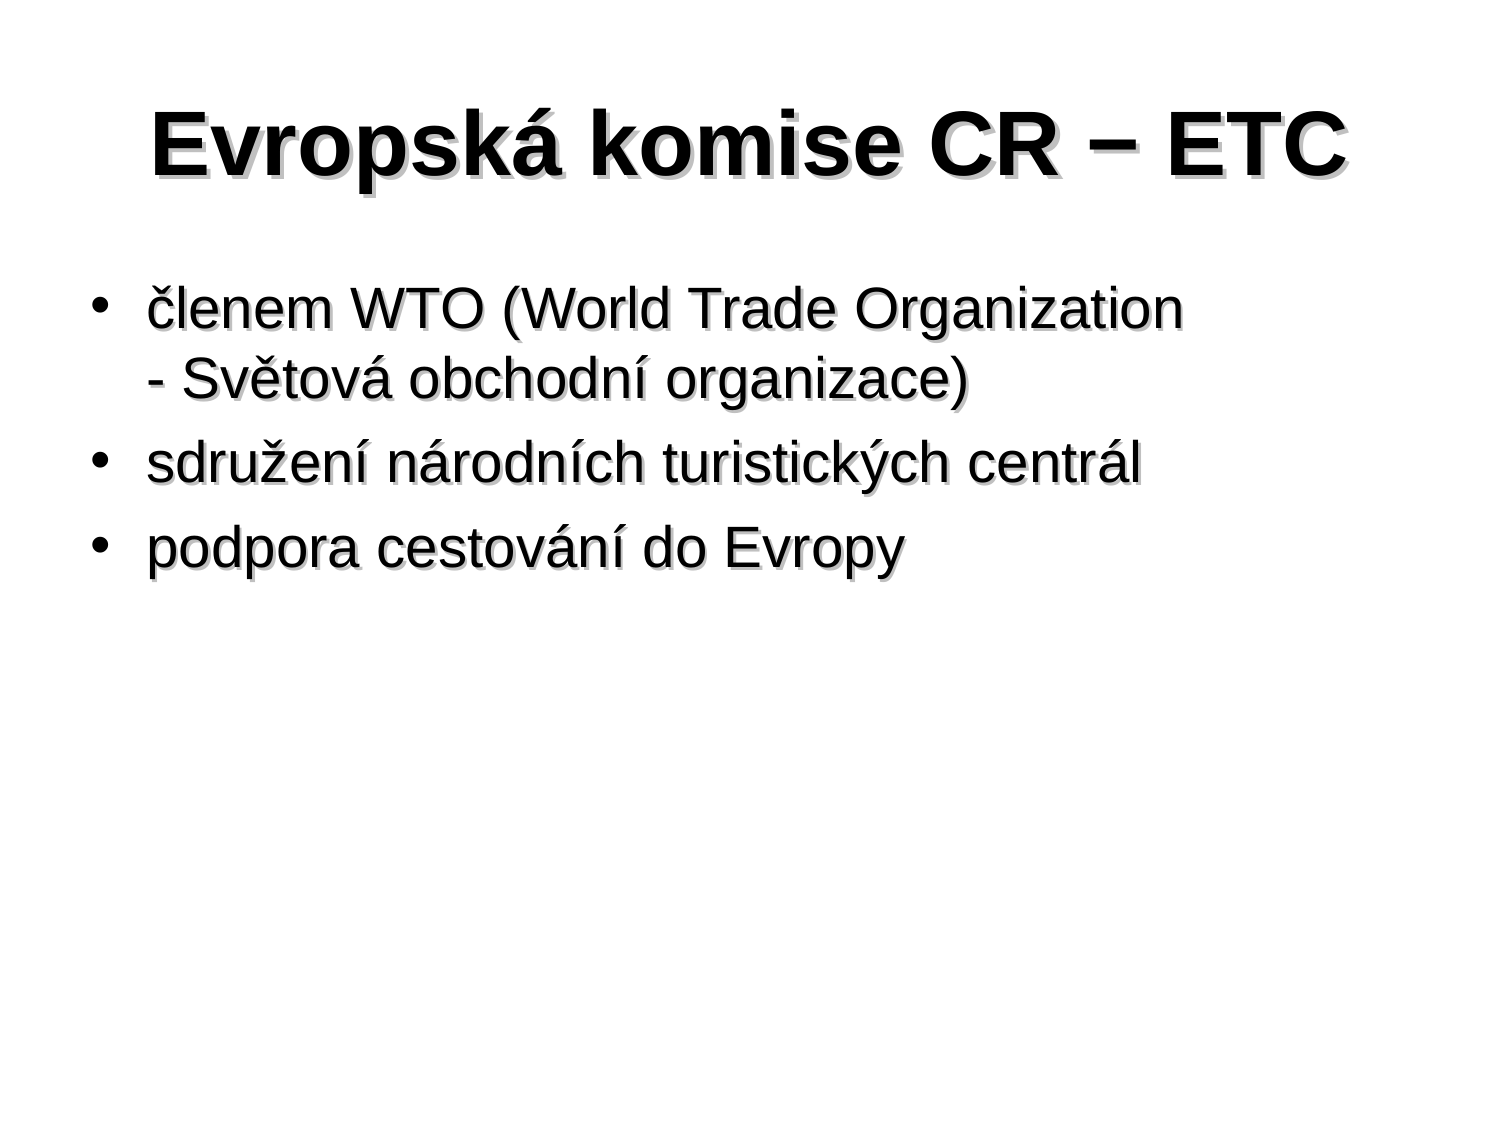

# Evropská komise CR − ETC
členem WTO (World Trade Organization
- Světová obchodní organizace)
sdružení národních turistických centrál
podpora cestování do Evropy